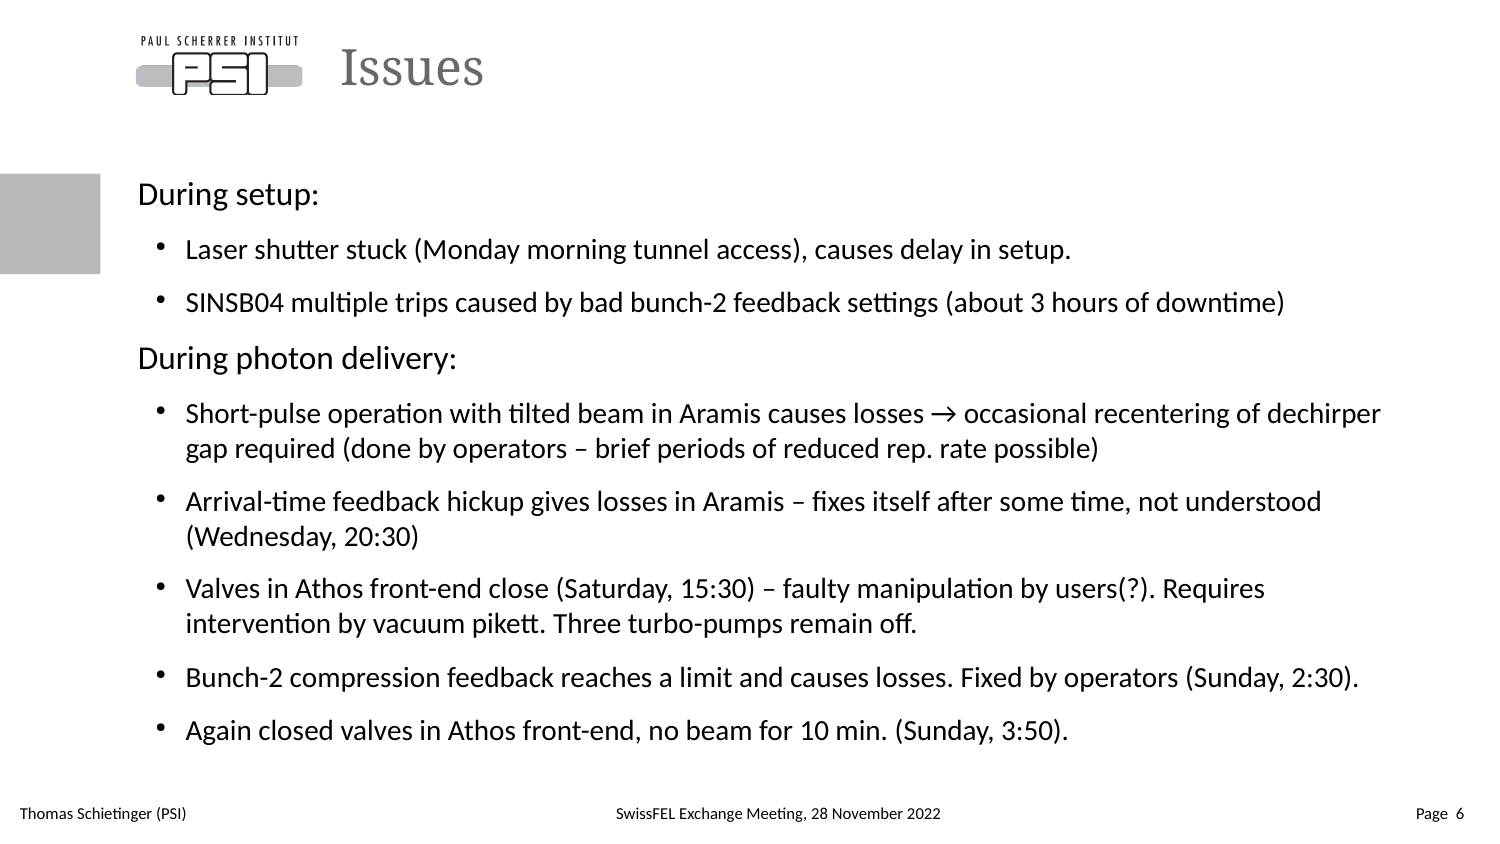

# Issues
During setup:
Laser shutter stuck (Monday morning tunnel access), causes delay in setup.
SINSB04 multiple trips caused by bad bunch-2 feedback settings (about 3 hours of downtime)
During photon delivery:
Short-pulse operation with tilted beam in Aramis causes losses → occasional recentering of dechirper gap required (done by operators – brief periods of reduced rep. rate possible)
Arrival-time feedback hickup gives losses in Aramis – fixes itself after some time, not understood (Wednesday, 20:30)
Valves in Athos front-end close (Saturday, 15:30) – faulty manipulation by users(?). Requires intervention by vacuum pikett. Three turbo-pumps remain off.
Bunch-2 compression feedback reaches a limit and causes losses. Fixed by operators (Sunday, 2:30).
Again closed valves in Athos front-end, no beam for 10 min. (Sunday, 3:50).